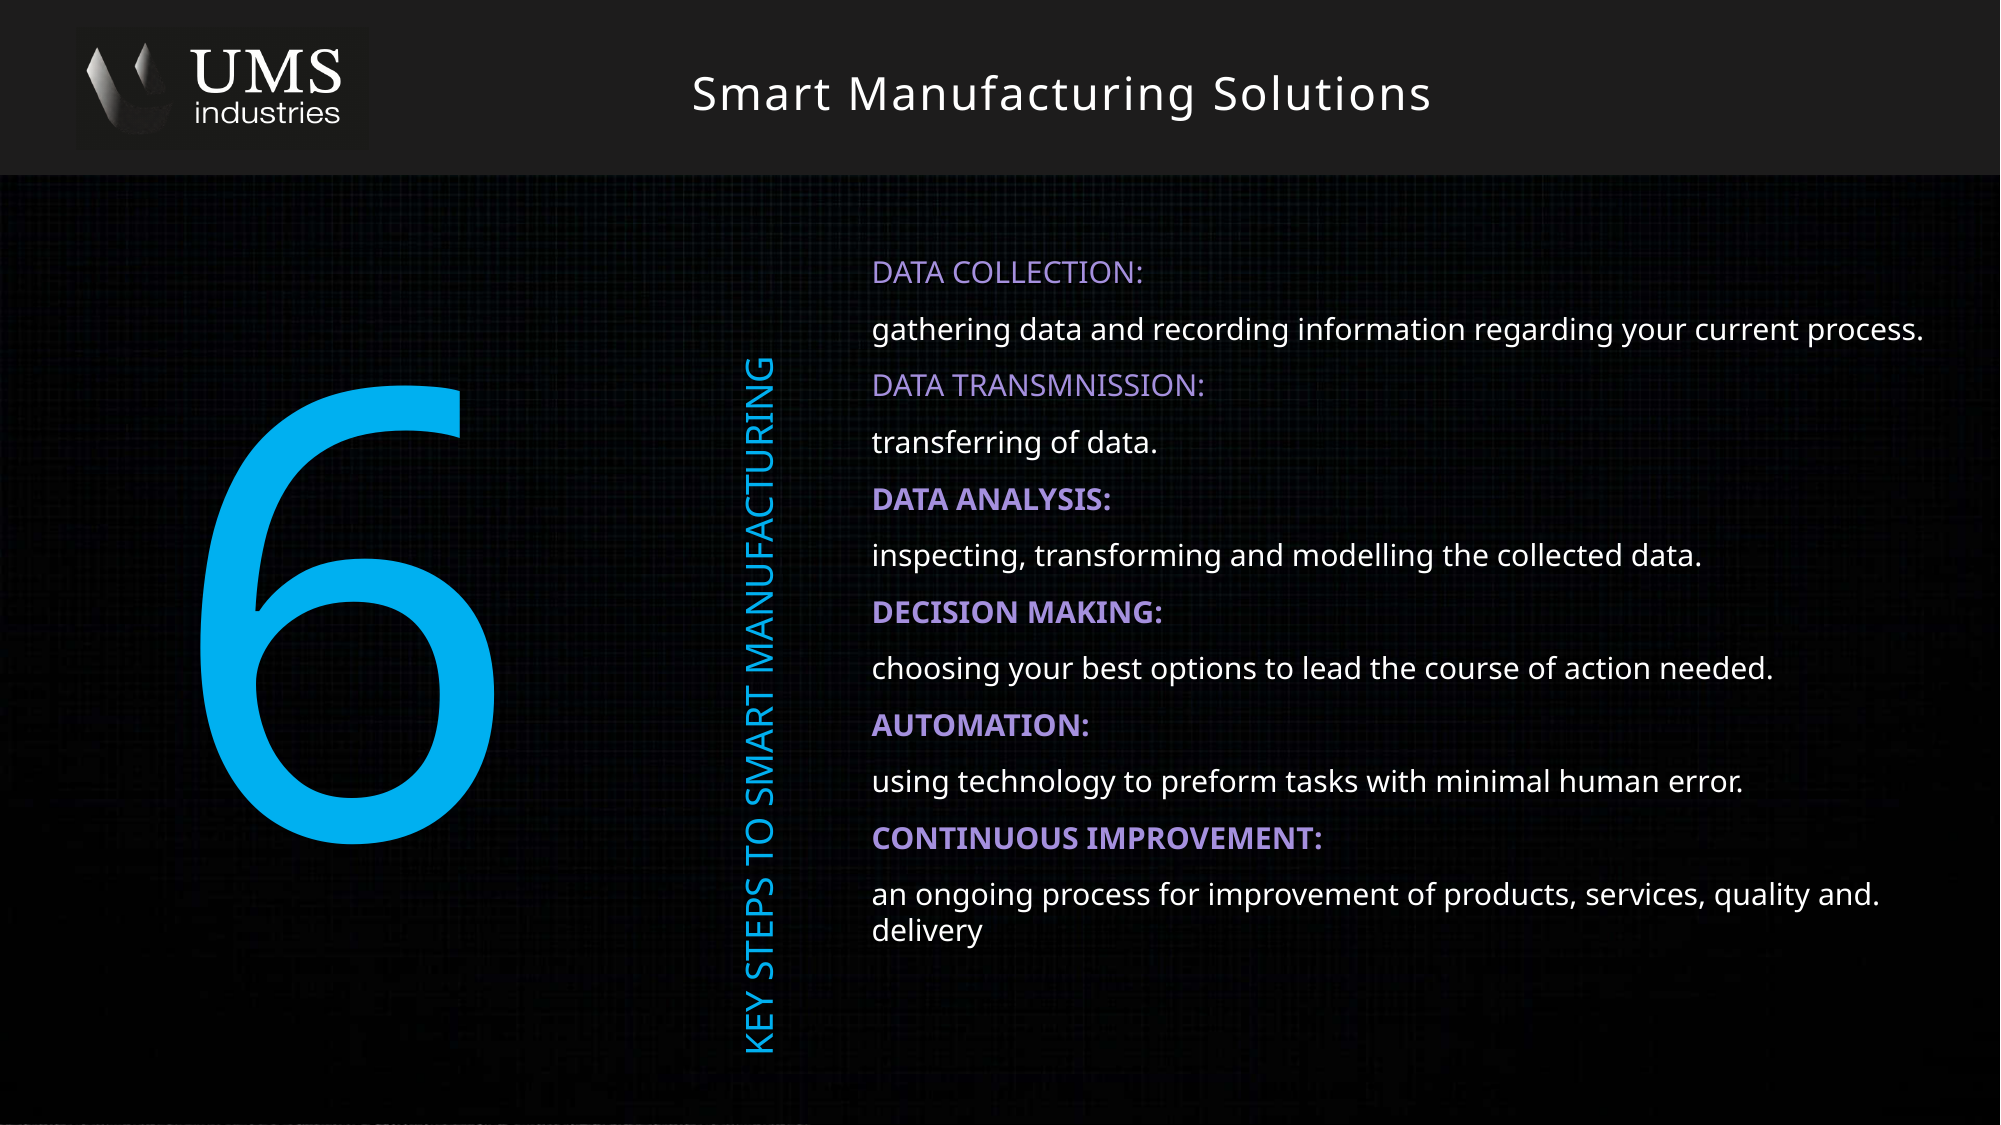

Smart Manufacturing Solutions
6
# DATA COLLECTION:
gathering data and recording information regarding your current process.
DATA TRANSMNISSION:
transferring of data.
DATA ANALYSIS:
inspecting, transforming and modelling the collected data.
DECISION MAKING:
choosing your best options to lead the course of action needed.
AUTOMATION:
using technology to preform tasks with minimal human error.
CONTINUOUS IMPROVEMENT:
an ongoing process for improvement of products, services, quality and. delivery
KEY STEPS TO SMART MANUFACTURING